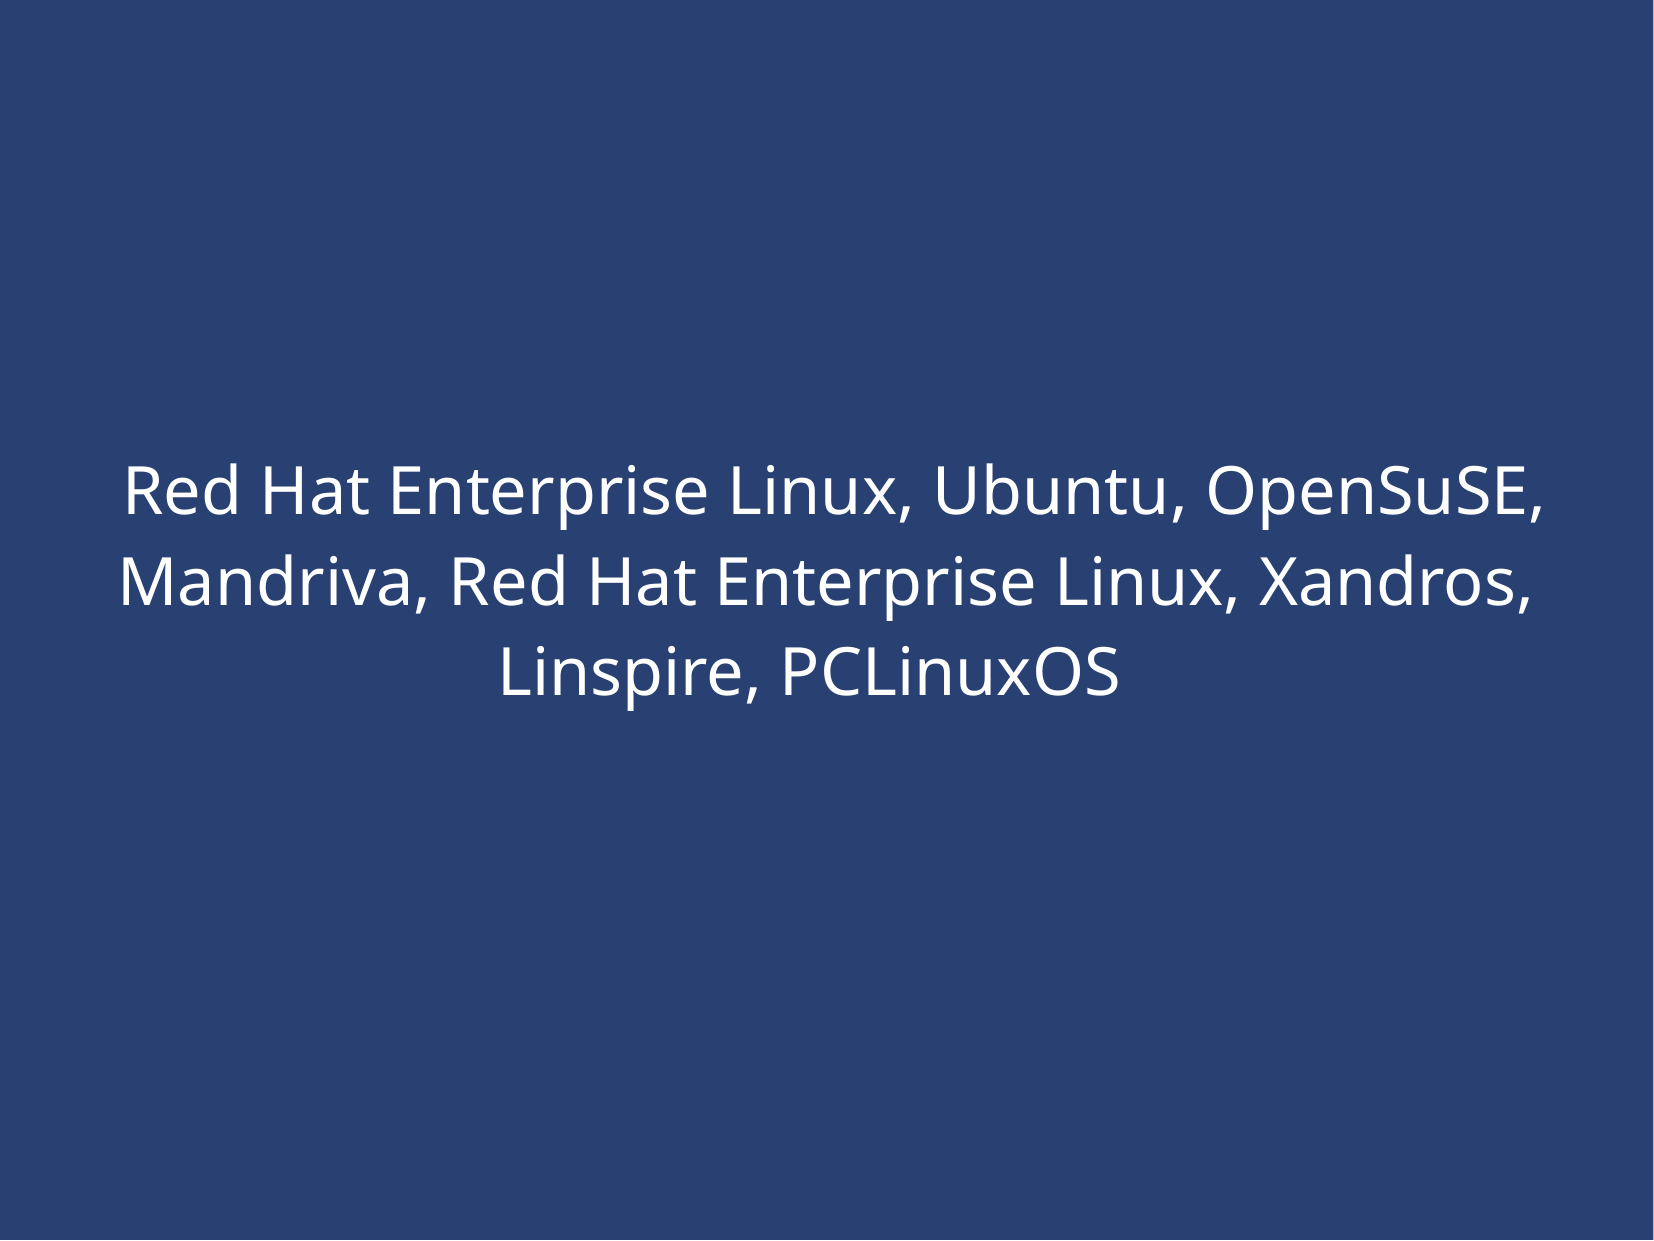

# Red Hat Enterprise Linux, Ubuntu, OpenSuSE, Mandriva, Red Hat Enterprise Linux, Xandros, Linspire, PCLinuxOS